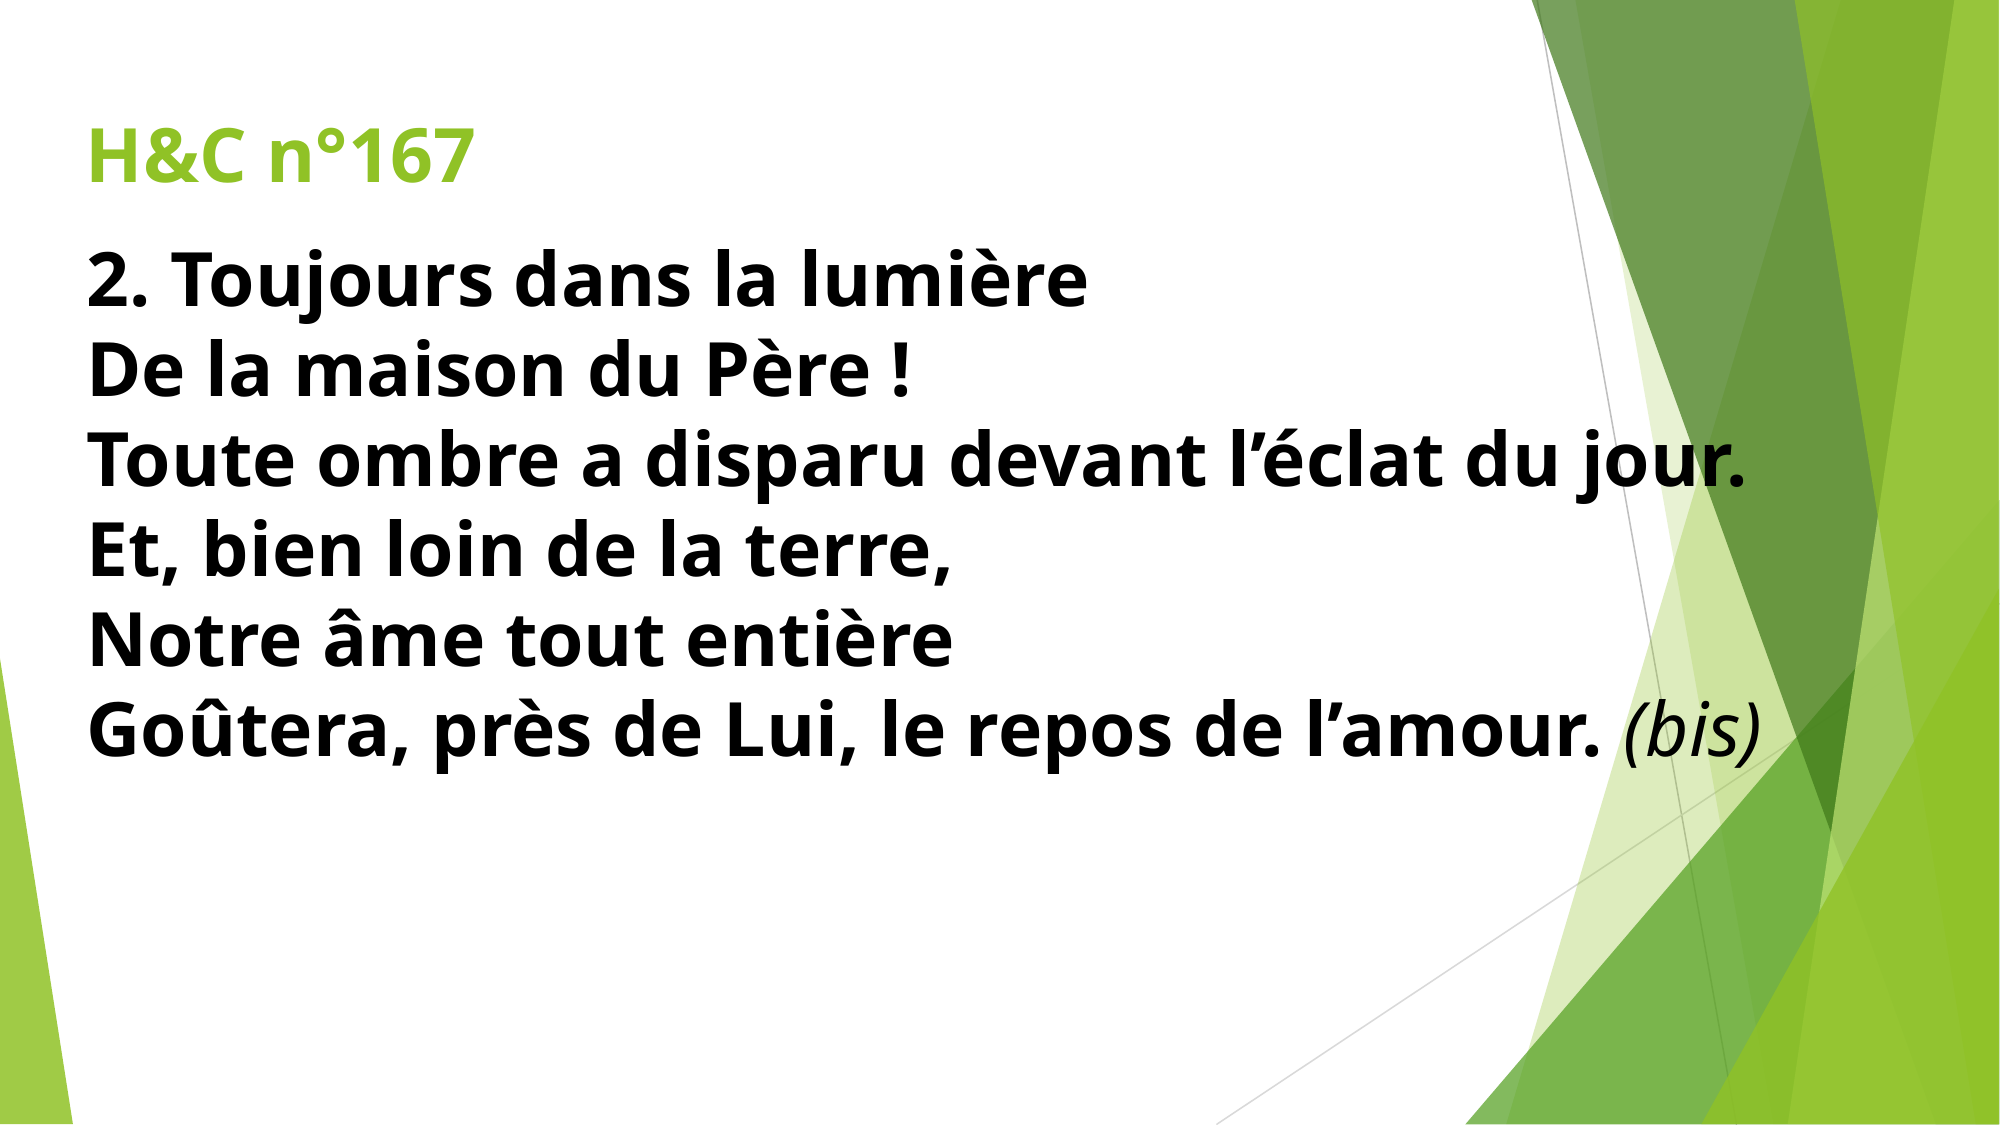

H&C n°167
2. Toujours dans la lumière
De la maison du Père !
Toute ombre a disparu devant l’éclat du jour.
Et, bien loin de la terre,
Notre âme tout entière
Goûtera, près de Lui, le repos de l’amour. (bis)